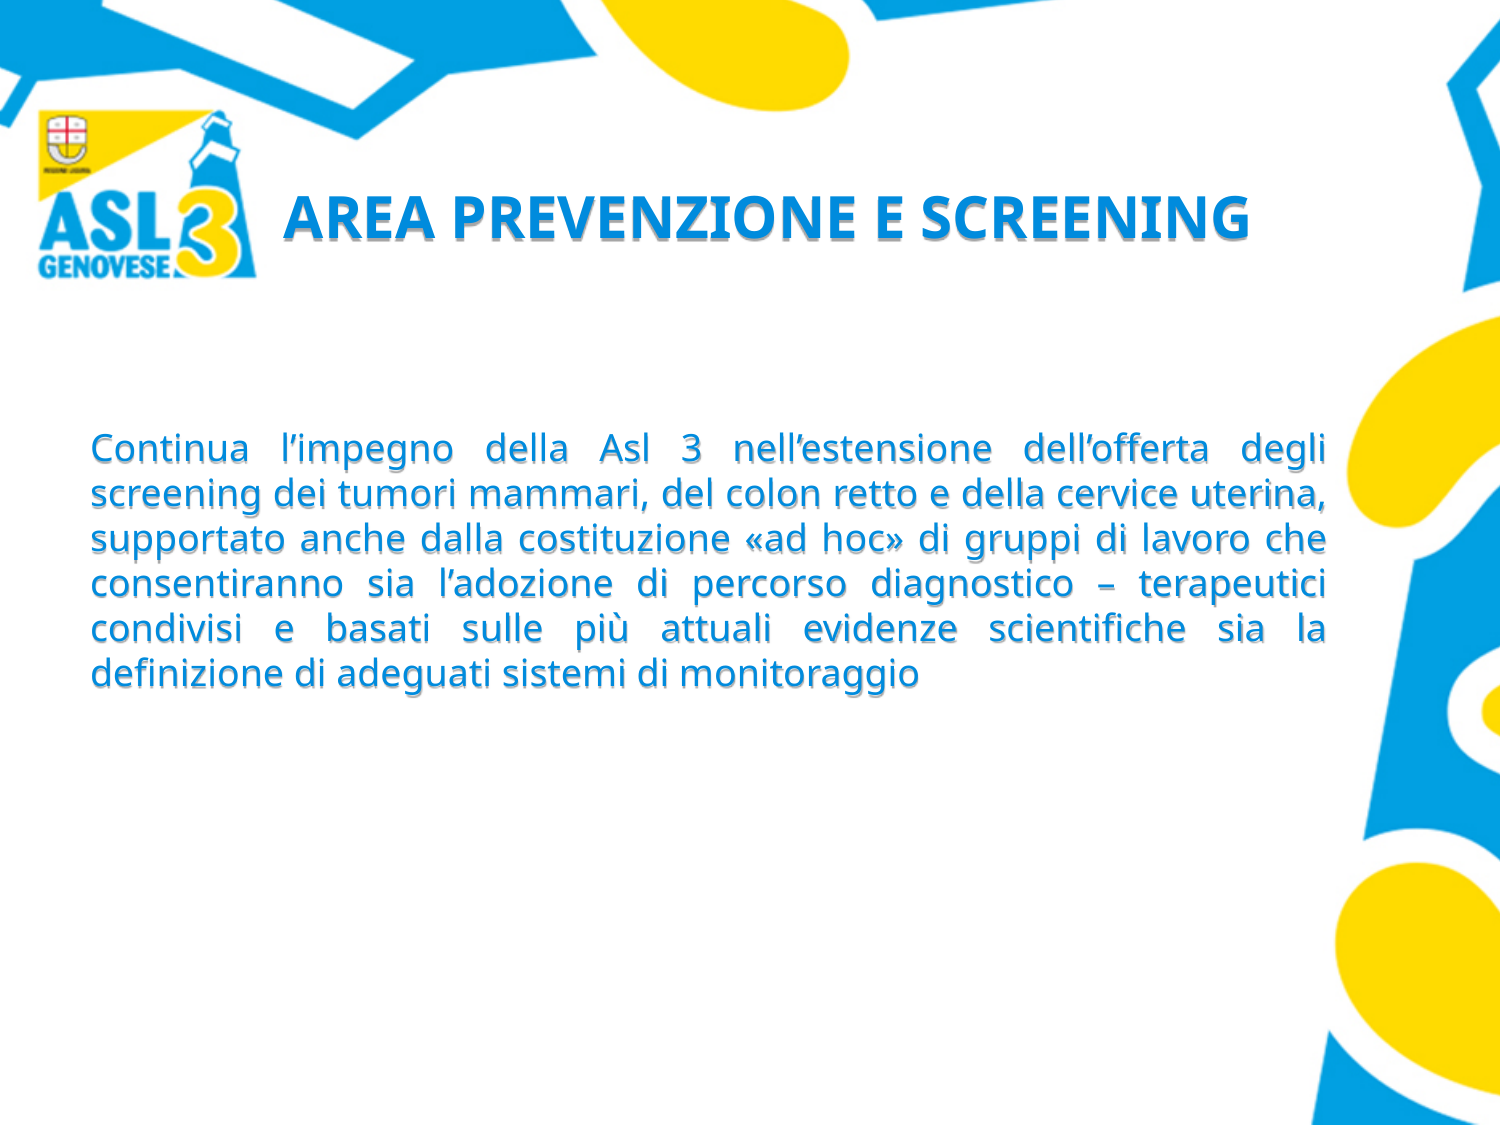

# AREA PREVENZIONE E SCREENING
Continua l’impegno della Asl 3 nell’estensione dell’offerta degli screening dei tumori mammari, del colon retto e della cervice uterina, supportato anche dalla costituzione «ad hoc» di gruppi di lavoro che consentiranno sia l’adozione di percorso diagnostico – terapeutici condivisi e basati sulle più attuali evidenze scientifiche sia la definizione di adeguati sistemi di monitoraggio